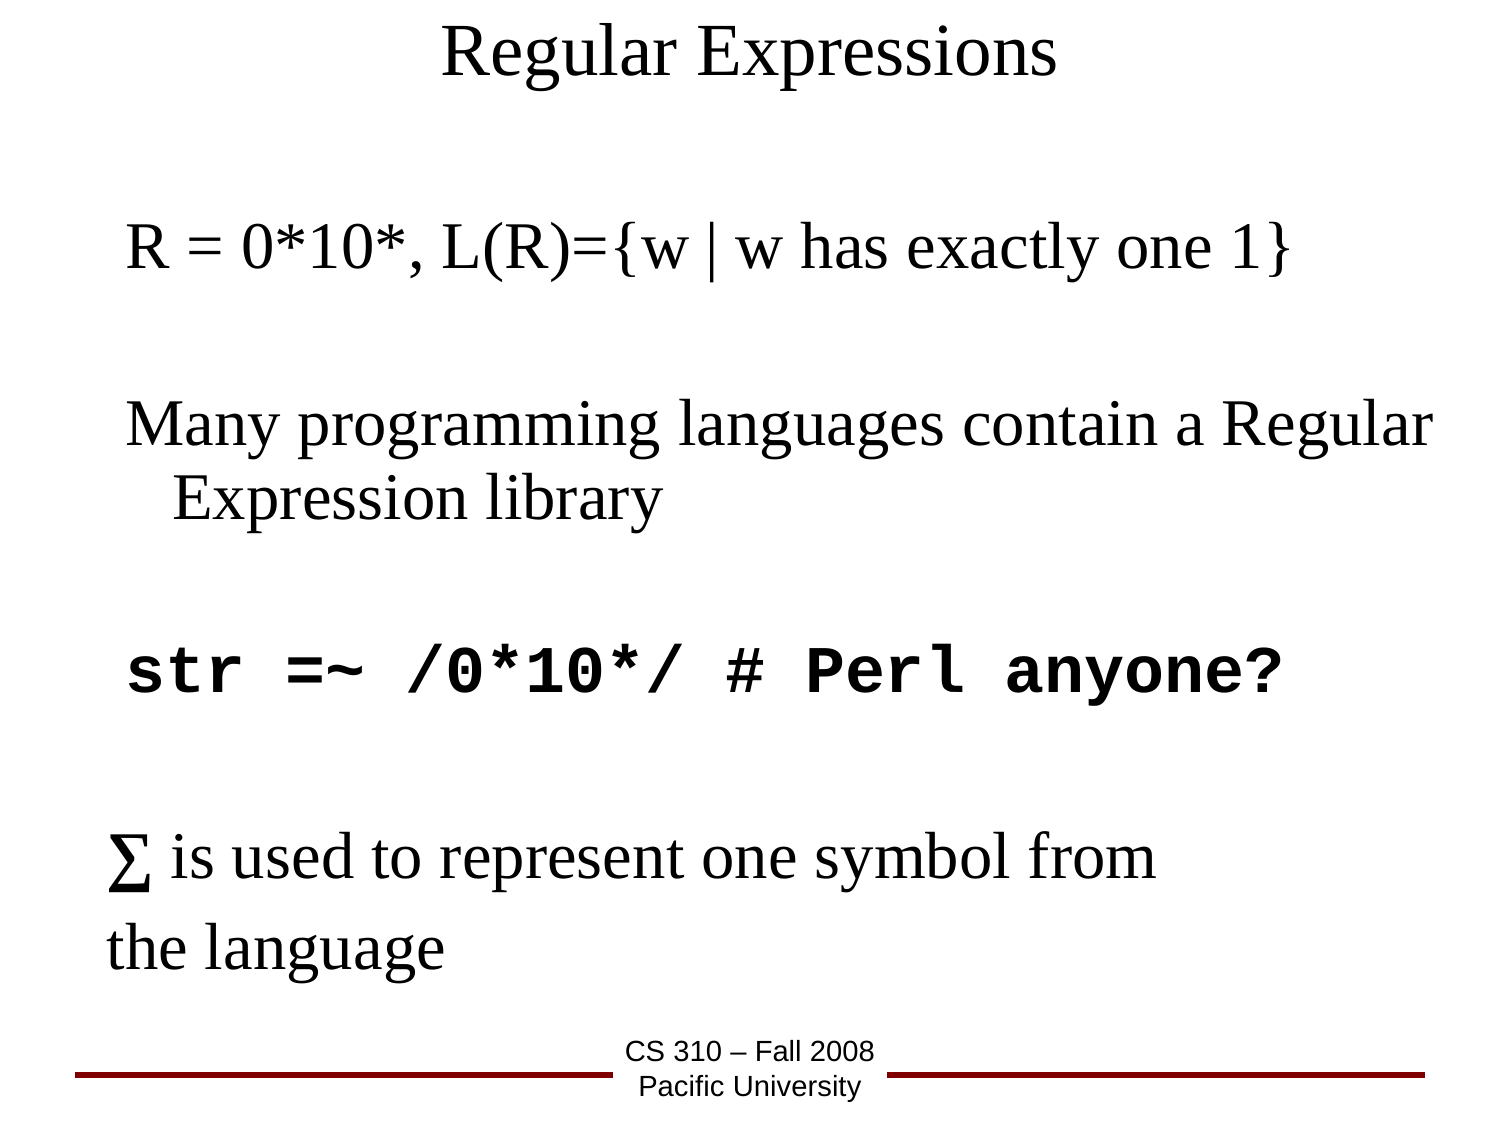

# Regular Expressions
R = 0*10*, L(R)={w | w has exactly one 1}
Many programming languages contain a Regular Expression library
str =~ /0*10*/ # Perl anyone?
	∑ is used to represent one symbol from
	the language